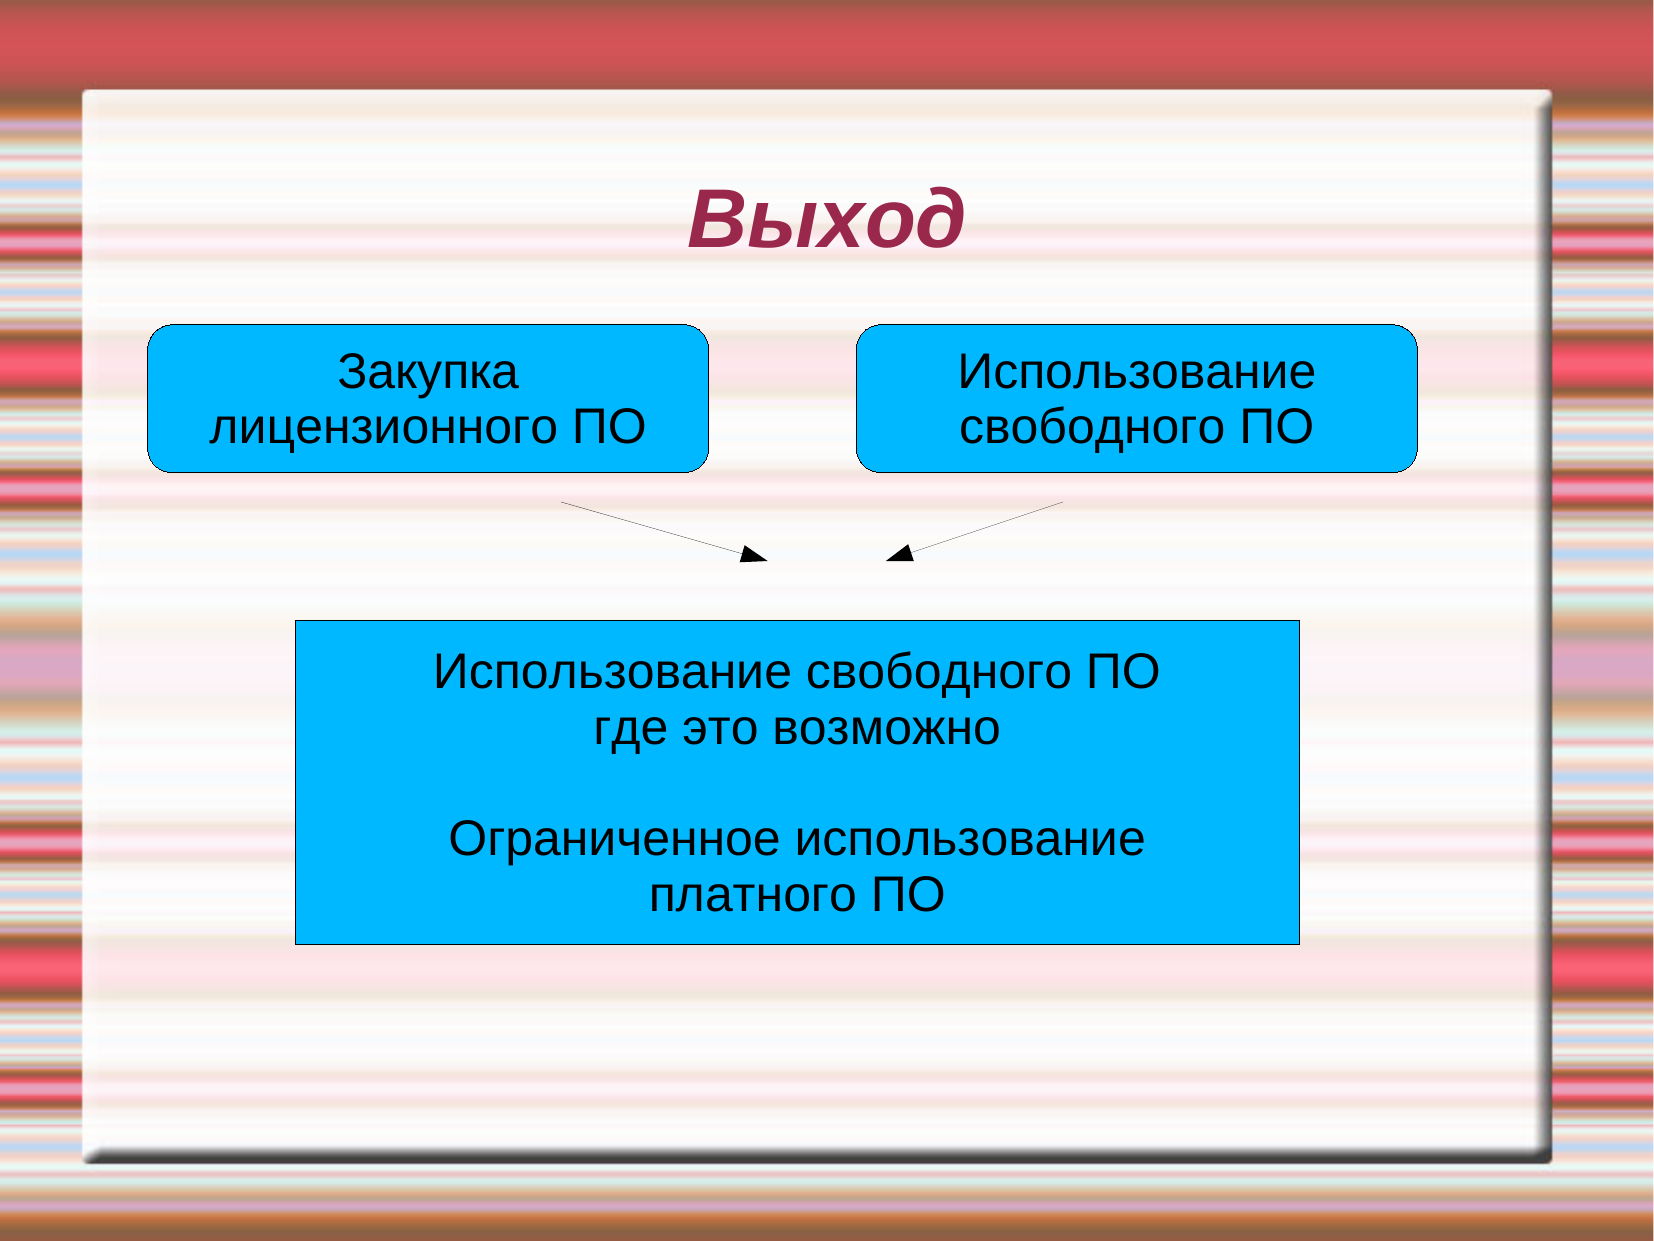

# Выход
Закупка
лицензионного ПО
Использование
свободного ПО
Использование свободного ПО
где это возможно
Ограниченное использование
платного ПО